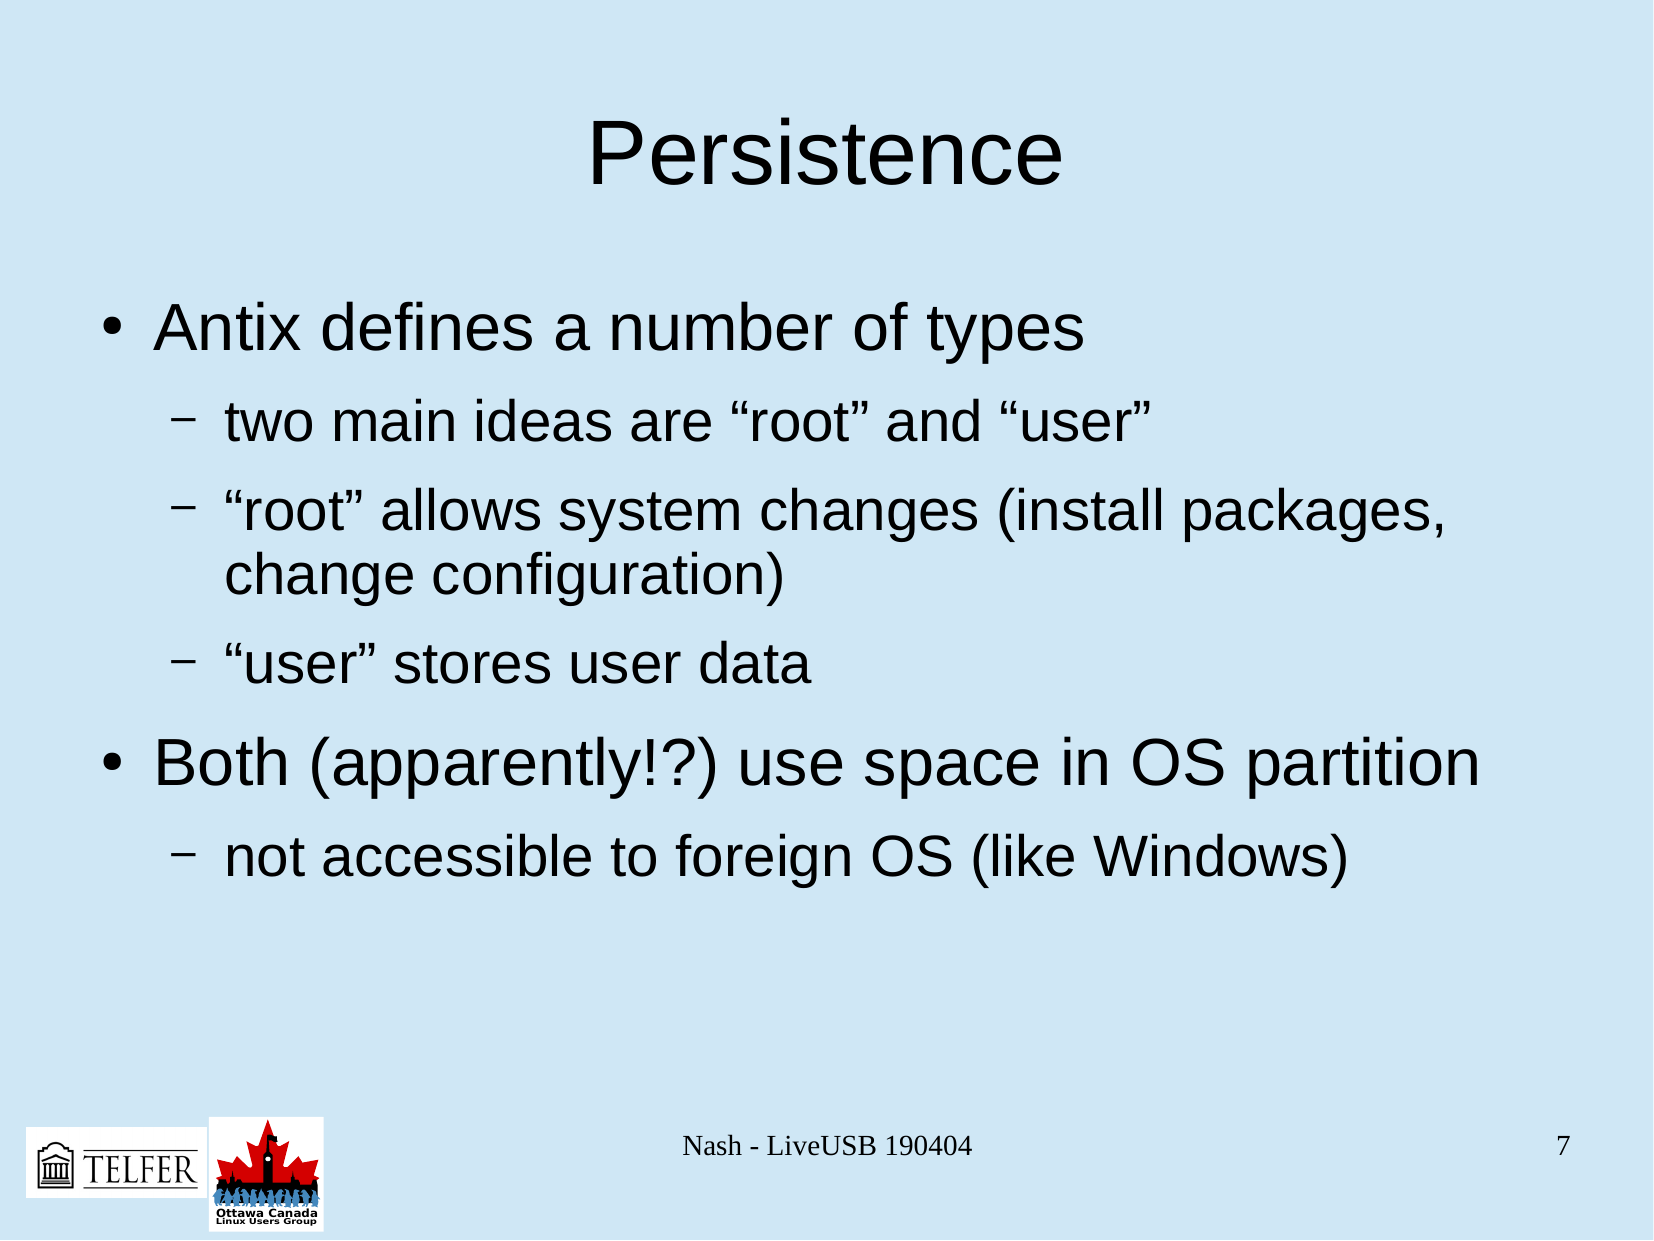

# Persistence
Antix defines a number of types
two main ideas are “root” and “user”
“root” allows system changes (install packages, change configuration)
“user” stores user data
Both (apparently!?) use space in OS partition
not accessible to foreign OS (like Windows)
Nash - LiveUSB 190404
7